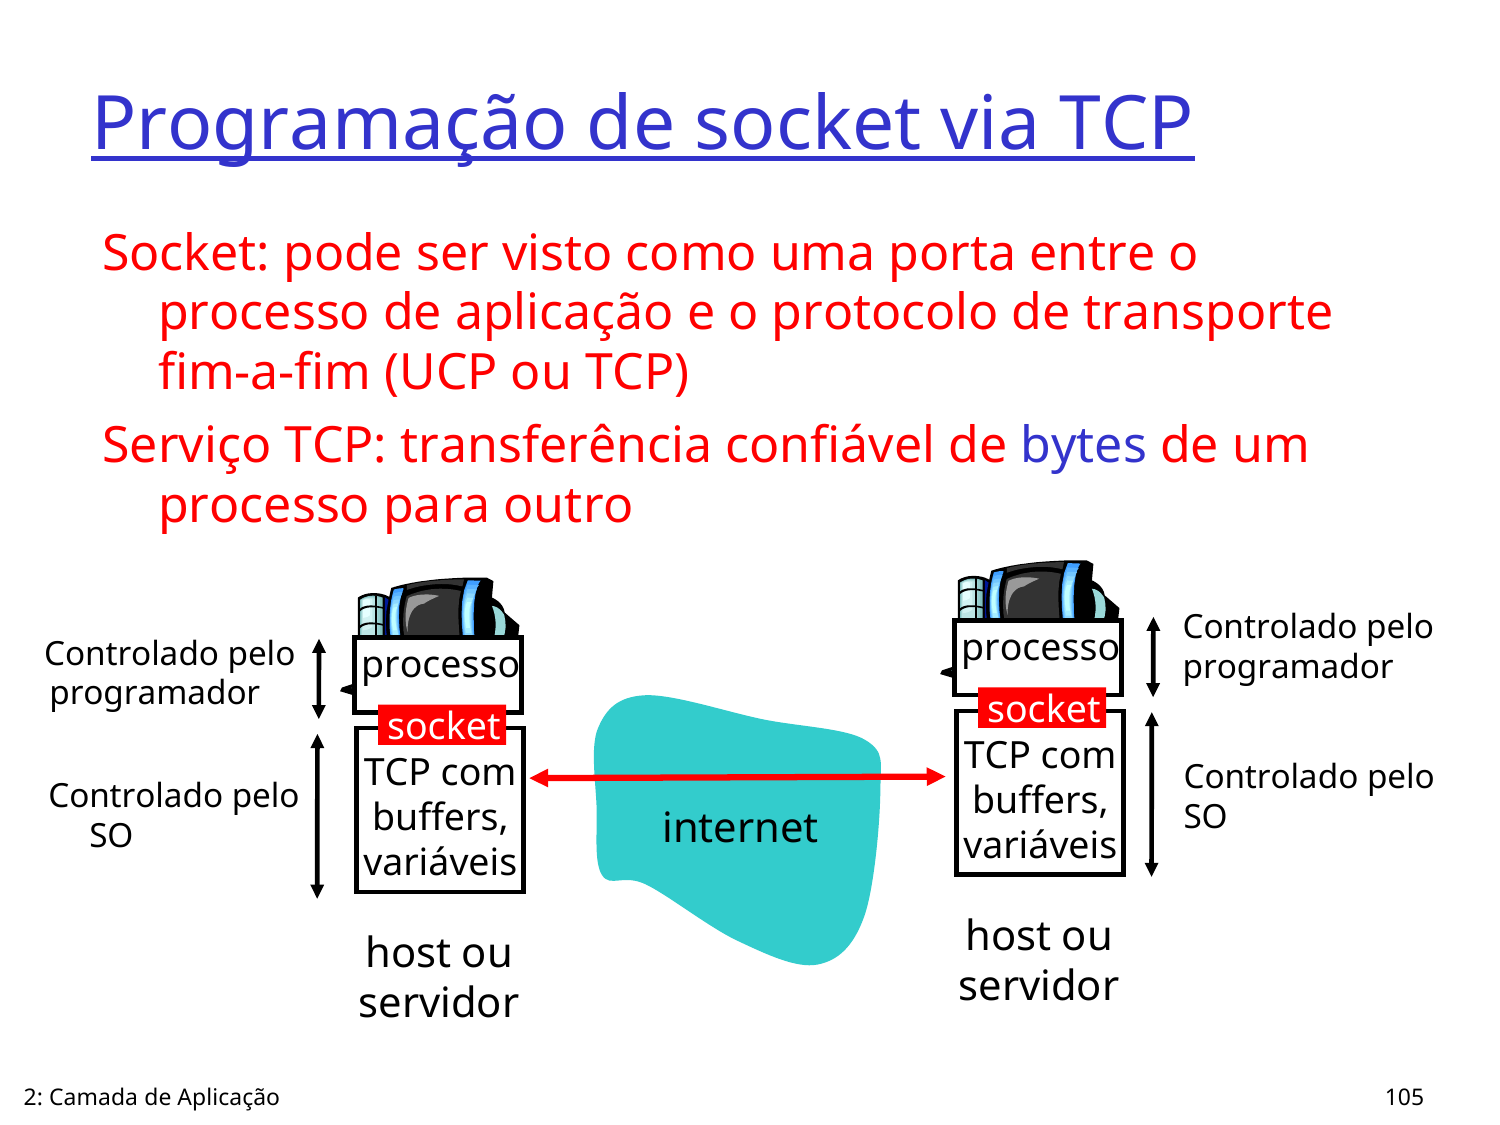

# Programação de socket via TCP
Socket: pode ser visto como uma porta entre o processo de aplicação e o protocolo de transporte fim-a-fim (UCP ou TCP)
Serviço TCP: transferência confiável de bytes de um processo para outro
Controlado pelo
programador
processo
socket
TCP com
buffers,
variáveis
Controlado pelo
programador
processo
socket
TCP com
buffers,
variáveis
Controlado pelo
SO
Controlado pelo
SO
internet
host ou
servidor
host ou
servidor
105